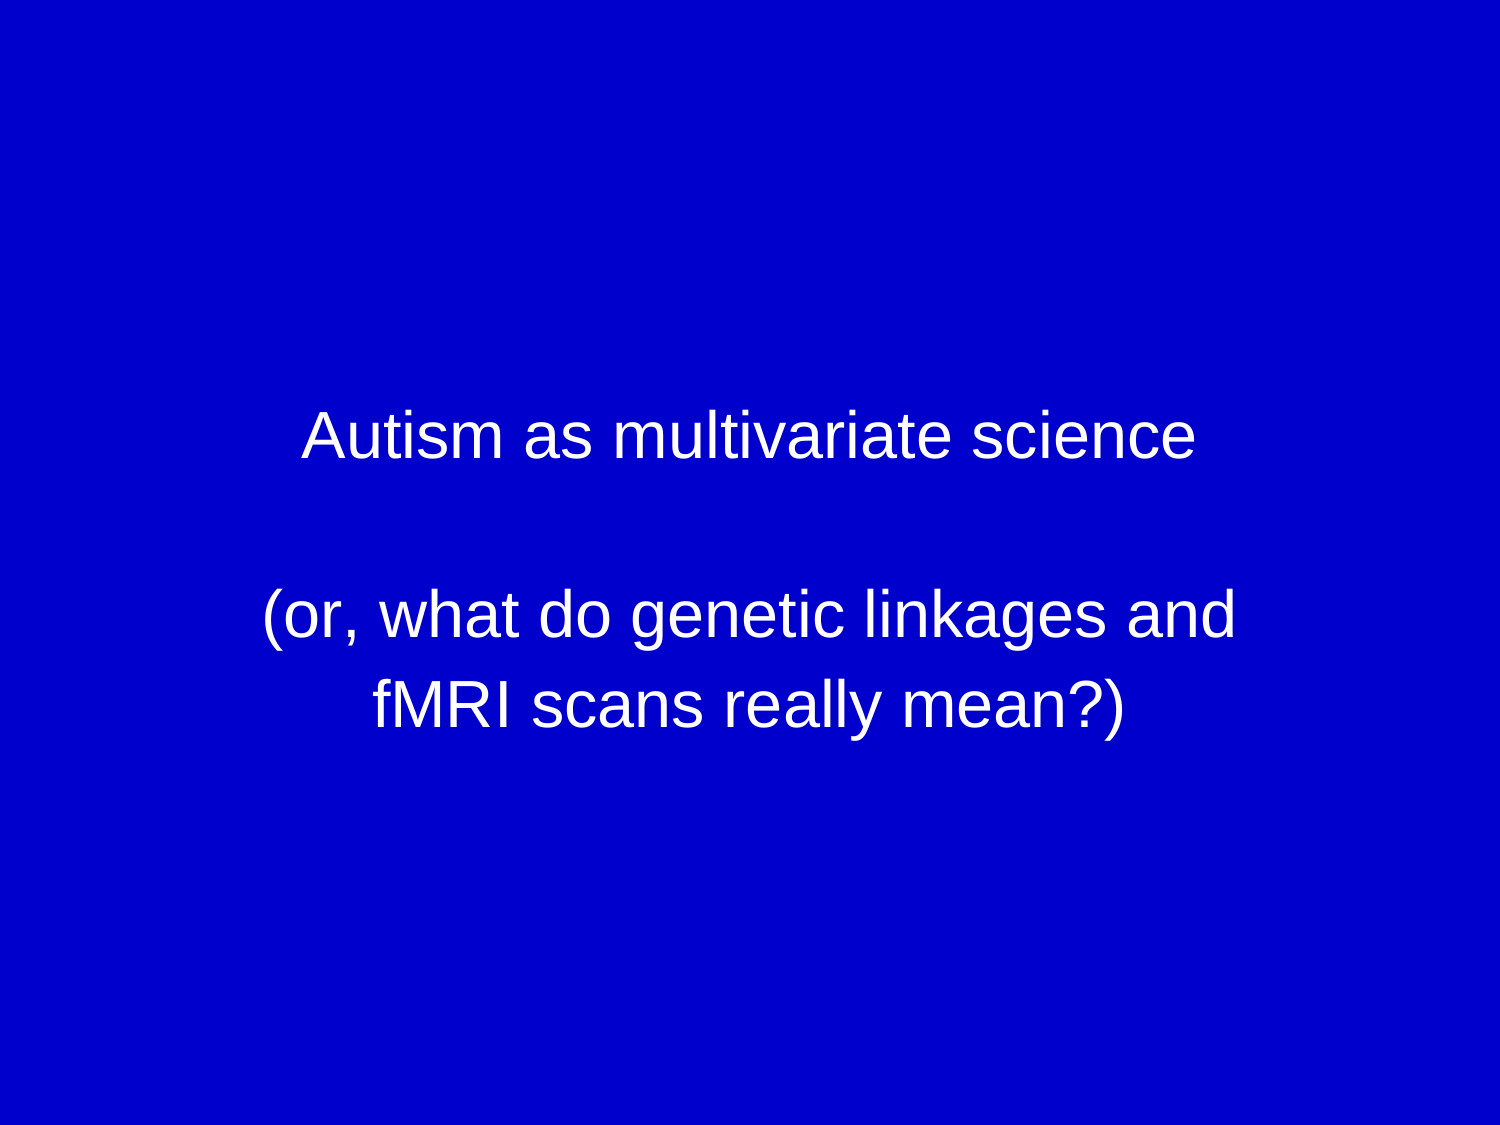

# Autism as multivariate science (or, what do genetic linkages and fMRI scans really mean?)